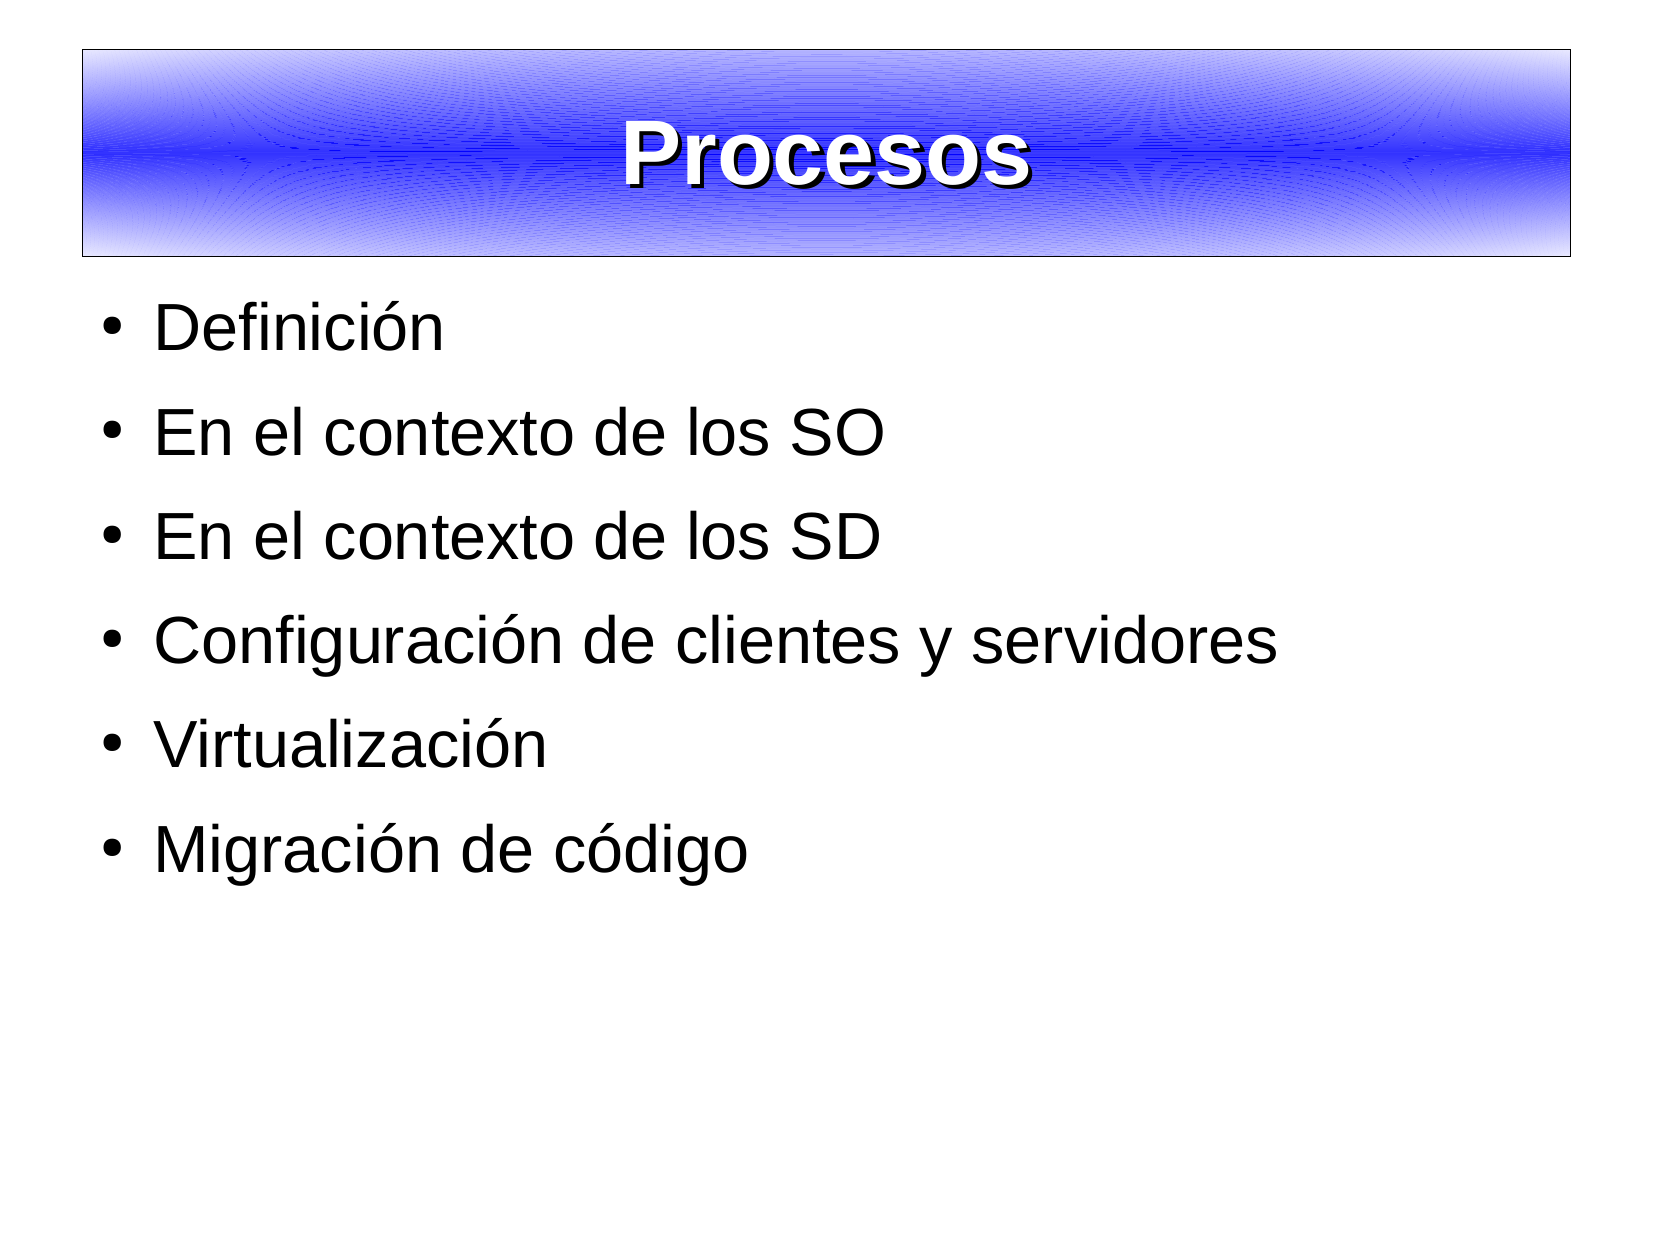

# Procesos
Definición
En el contexto de los SO
En el contexto de los SD
Configuración de clientes y servidores
Virtualización
Migración de código